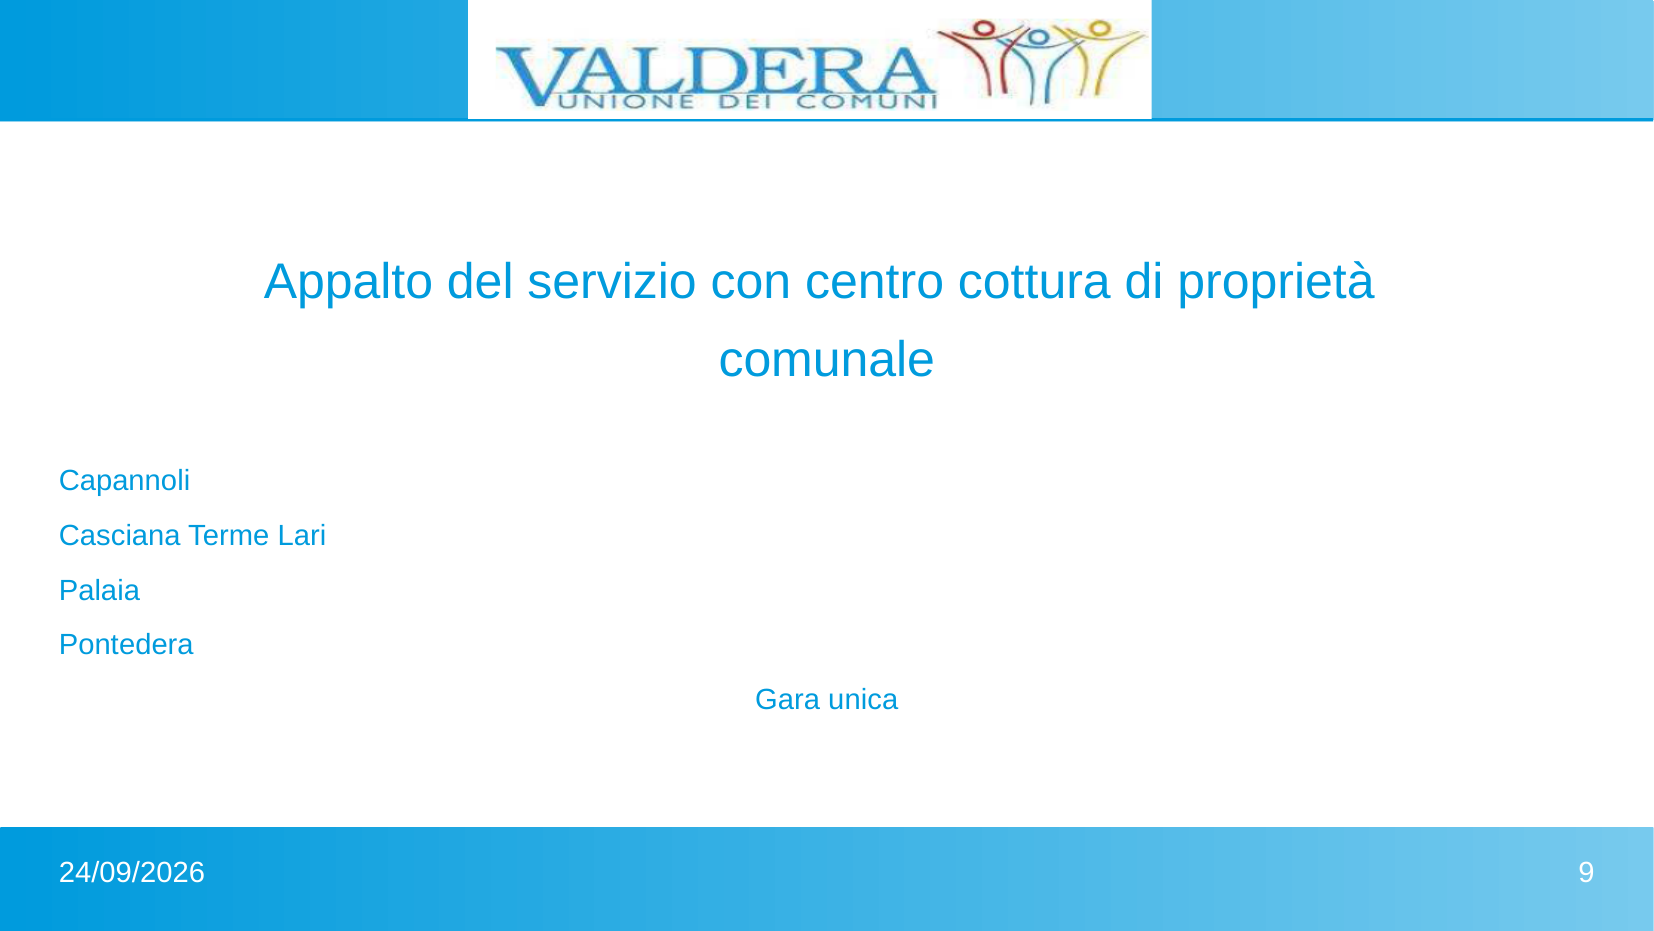

# .
Appalto del servizio con centro cottura di proprietà
comunale
Capannoli
Casciana Terme Lari
Palaia
Pontedera
Gara unica
9